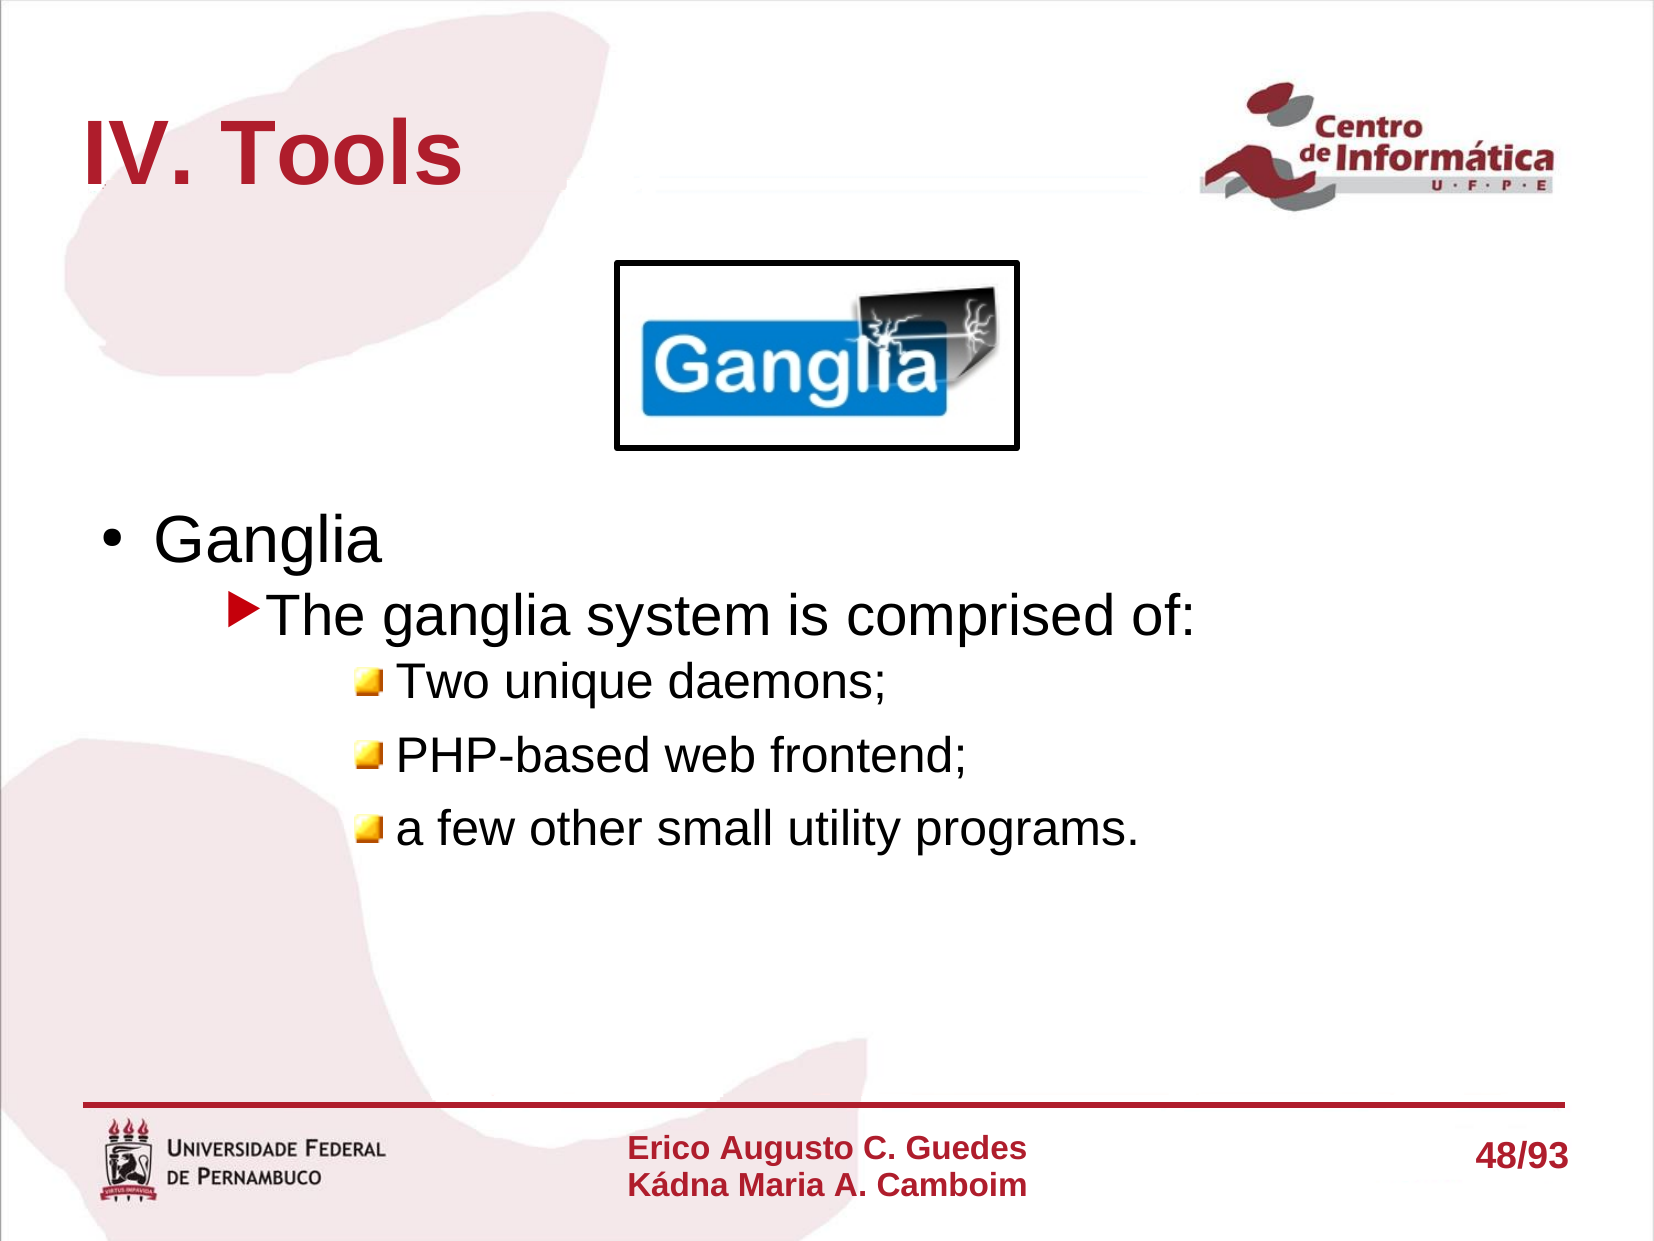

# IV. Tools
Ganglia
The ganglia system is comprised of:
Two unique daemons;
PHP-based web frontend;
a few other small utility programs.